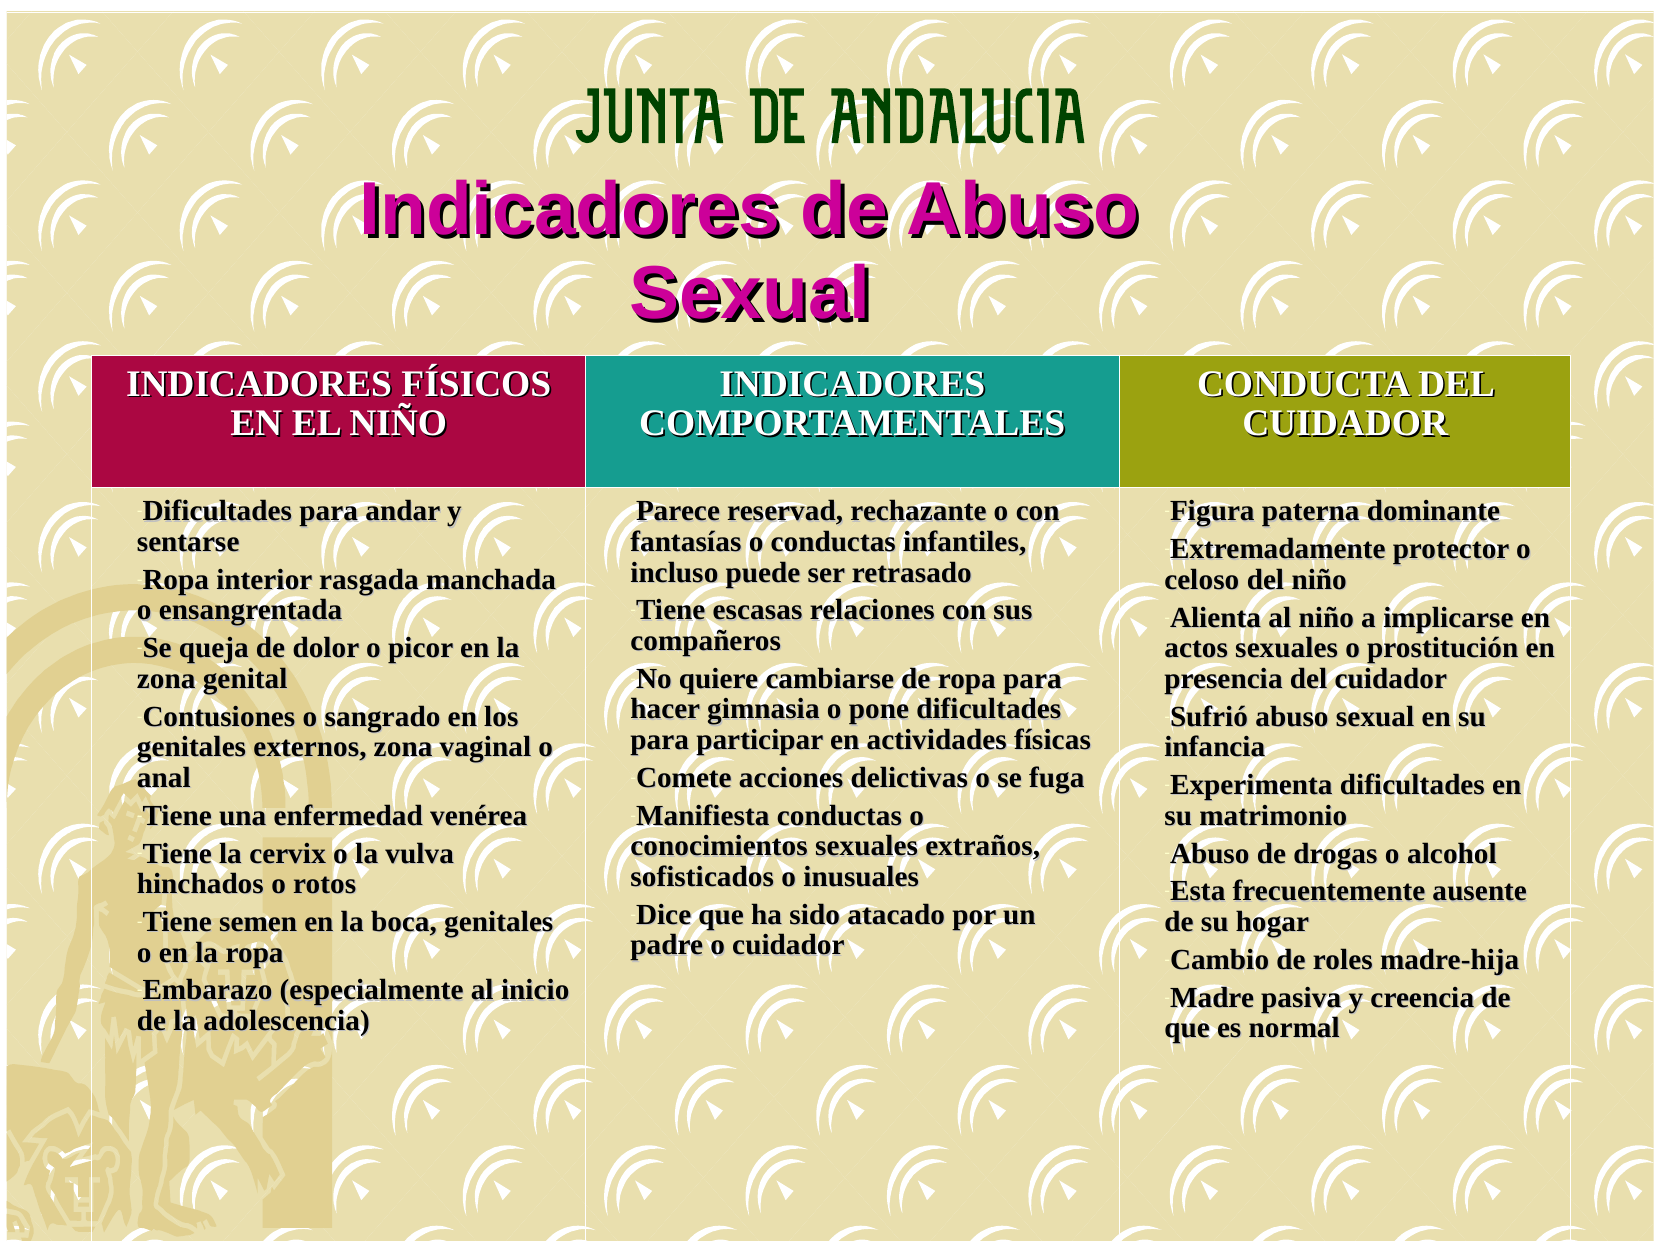

Indicadores de Abuso Sexual
#
| INDICADORES FÍSICOS EN EL NIÑO | INDICADORES COMPORTAMENTALES | CONDUCTA DEL CUIDADOR |
| --- | --- | --- |
| Dificultades para andar y sentarse Ropa interior rasgada manchada o ensangrentada Se queja de dolor o picor en la zona genital Contusiones o sangrado en los genitales externos, zona vaginal o anal Tiene una enfermedad venérea Tiene la cervix o la vulva hinchados o rotos Tiene semen en la boca, genitales o en la ropa Embarazo (especialmente al inicio de la adolescencia) | Parece reservad, rechazante o con fantasías o conductas infantiles, incluso puede ser retrasado Tiene escasas relaciones con sus compañeros No quiere cambiarse de ropa para hacer gimnasia o pone dificultades para participar en actividades físicas Comete acciones delictivas o se fuga Manifiesta conductas o conocimientos sexuales extraños, sofisticados o inusuales Dice que ha sido atacado por un padre o cuidador | Figura paterna dominante Extremadamente protector o celoso del niño Alienta al niño a implicarse en actos sexuales o prostitución en presencia del cuidador Sufrió abuso sexual en su infancia Experimenta dificultades en su matrimonio Abuso de drogas o alcohol Esta frecuentemente ausente de su hogar Cambio de roles madre-hija Madre pasiva y creencia de que es normal |